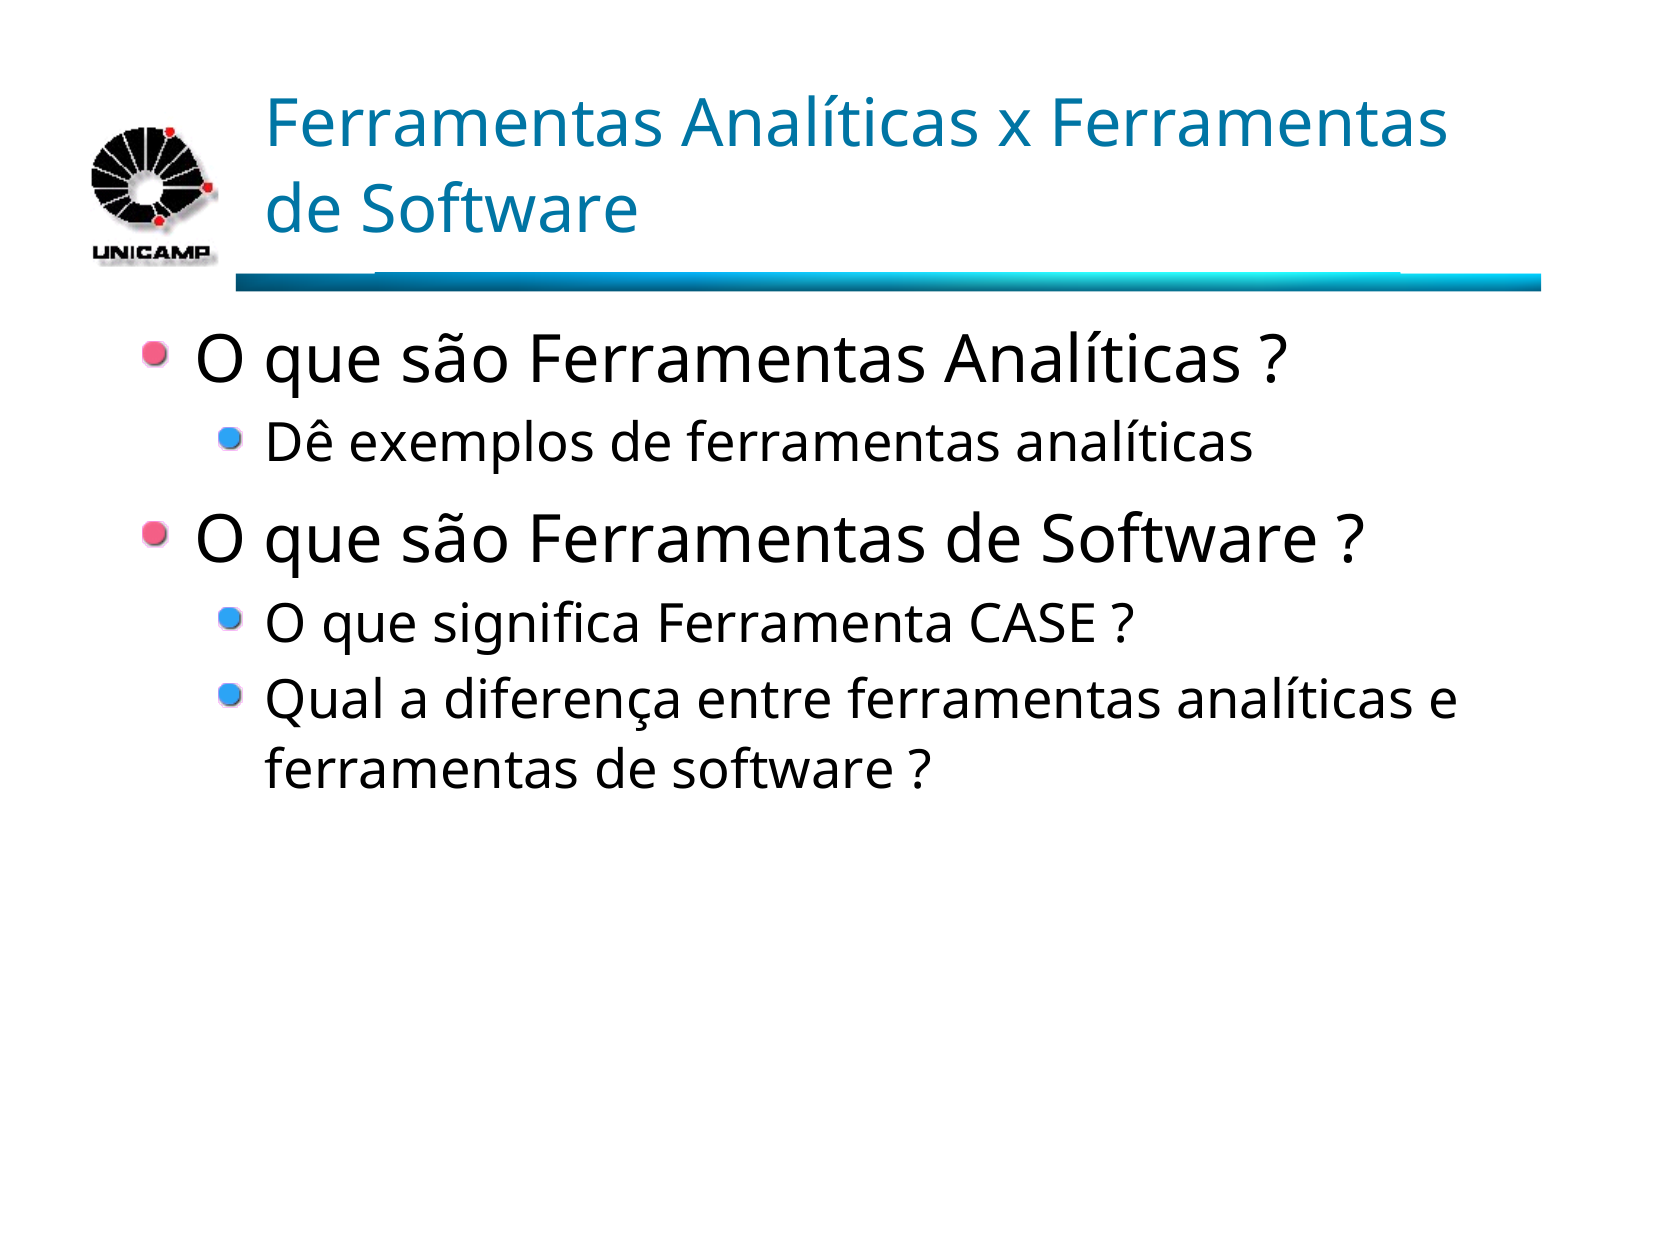

# Ferramentas Analíticas x Ferramentas de Software
O que são Ferramentas Analíticas ?
Dê exemplos de ferramentas analíticas
O que são Ferramentas de Software ?
O que significa Ferramenta CASE ?
Qual a diferença entre ferramentas analíticas e ferramentas de software ?